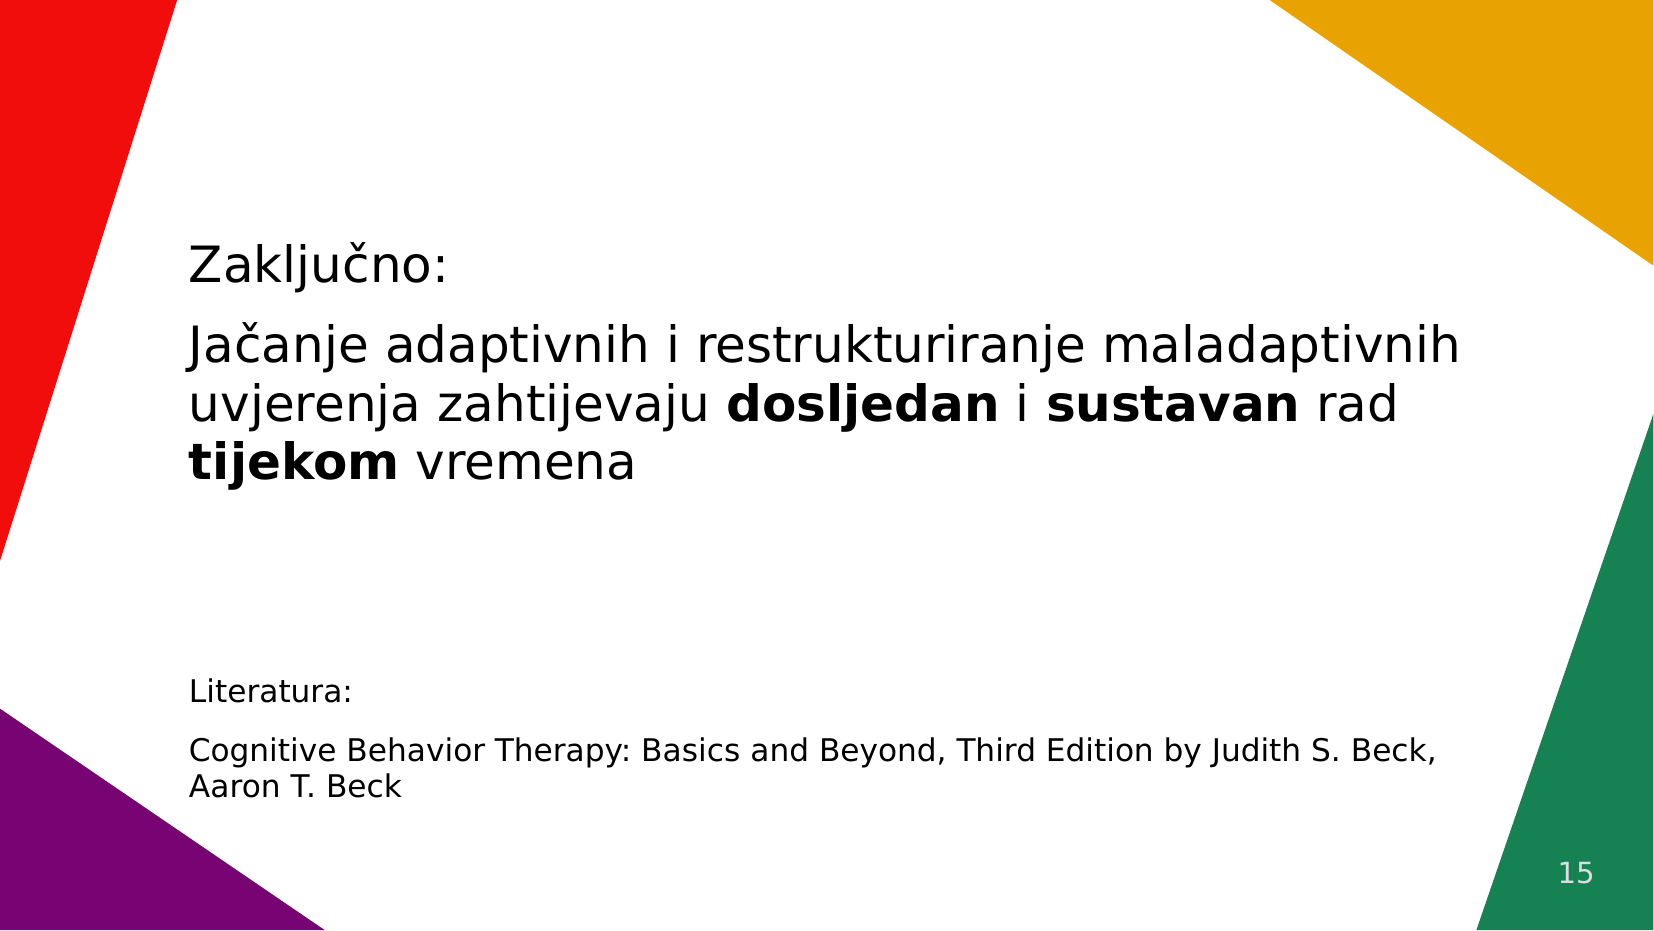

#
Zaključno:
Jačanje adaptivnih i restrukturiranje maladaptivnih uvjerenja zahtijevaju dosljedan i sustavan rad tijekom vremena
Literatura:
Cognitive Behavior Therapy: Basics and Beyond, Third Edition by Judith S. Beck, Aaron T. Beck
15